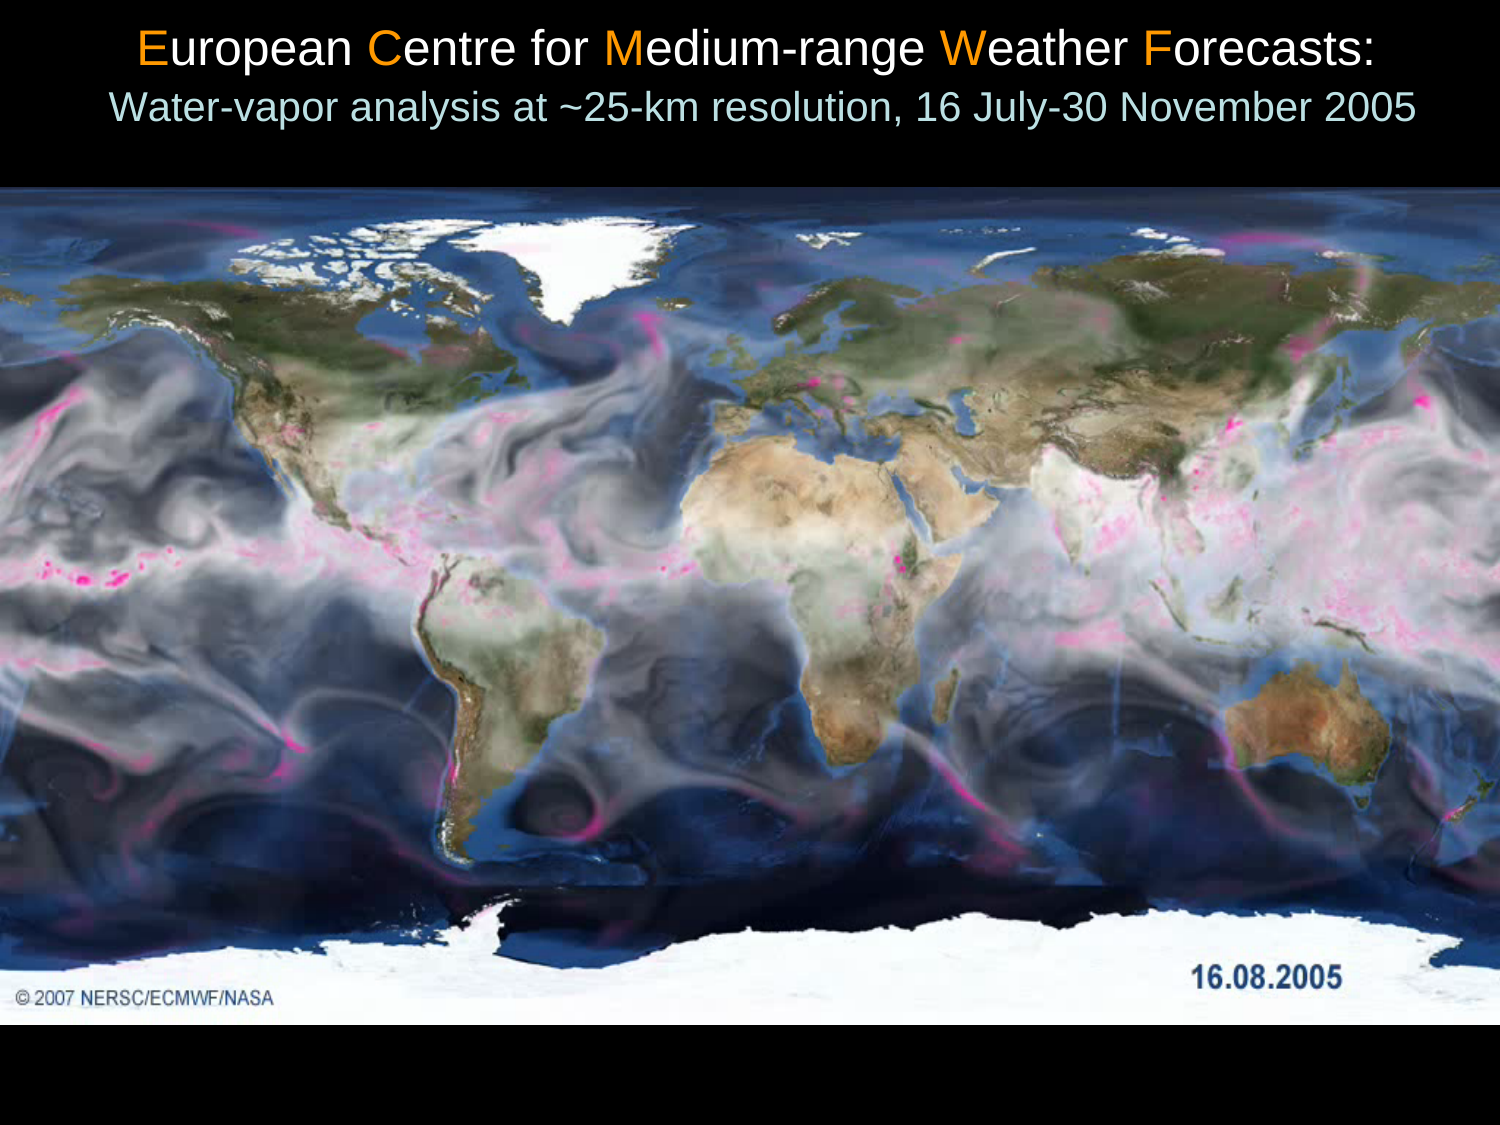

European Centre for Medium-range Weather Forecasts:
 Water-vapor analysis at ~25-km resolution, 16 July-30 November 2005